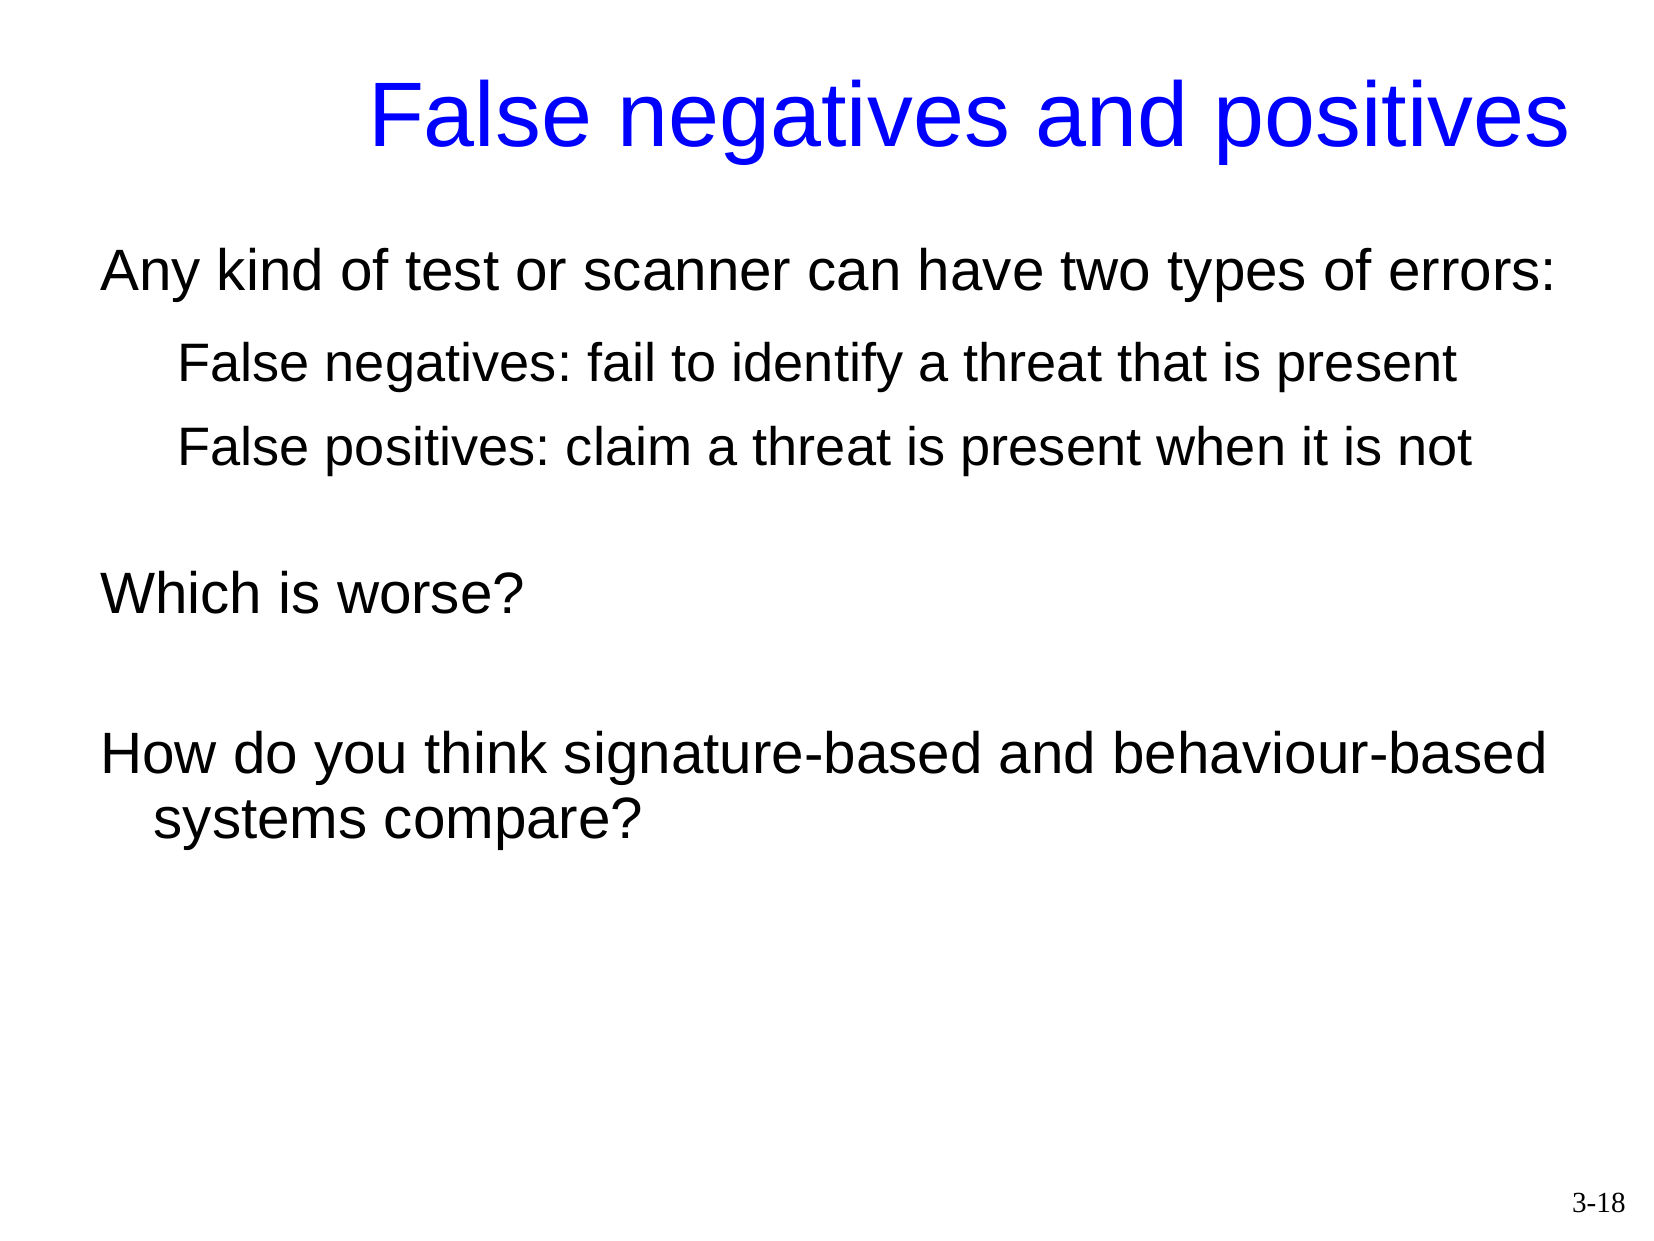

# False negatives and positives
Any kind of test or scanner can have two types of errors:
False negatives: fail to identify a threat that is present
False positives: claim a threat is present when it is not
Which is worse?
How do you think signature-based and behaviour-based systems compare?